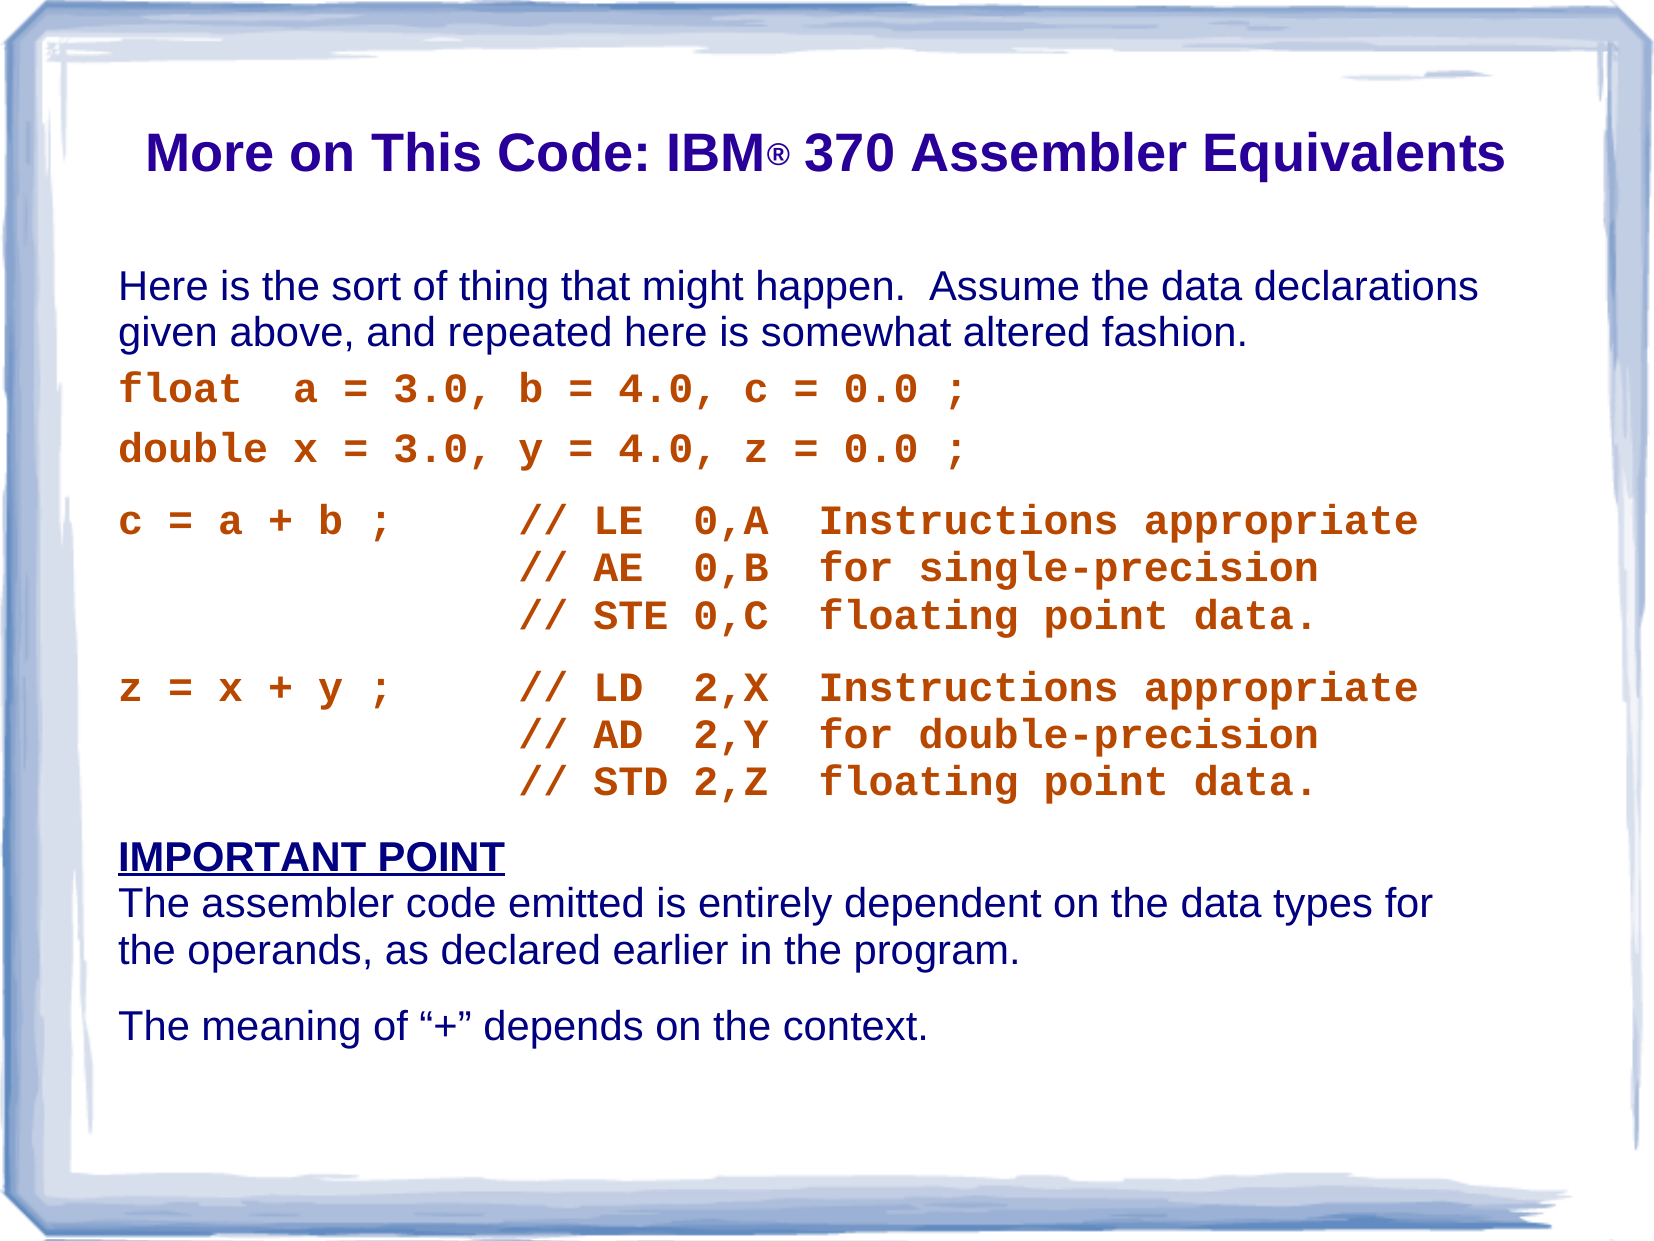

# More on This Code: IBM® 370 Assembler Equivalents
Here is the sort of thing that might happen. Assume the data declarations
given above, and repeated here is somewhat altered fashion.
float a = 3.0, b = 4.0, c = 0.0 ;
double x = 3.0, y = 4.0, z = 0.0 ;
c = a + b ; // LE 0,A Instructions appropriate
 // AE 0,B for single-precision
 // STE 0,C floating point data.
z = x + y ; // LD 2,X Instructions appropriate
 // AD 2,Y for double-precision
 // STD 2,Z floating point data.
IMPORTANT POINT
The assembler code emitted is entirely dependent on the data types for
the operands, as declared earlier in the program.
The meaning of “+” depends on the context.